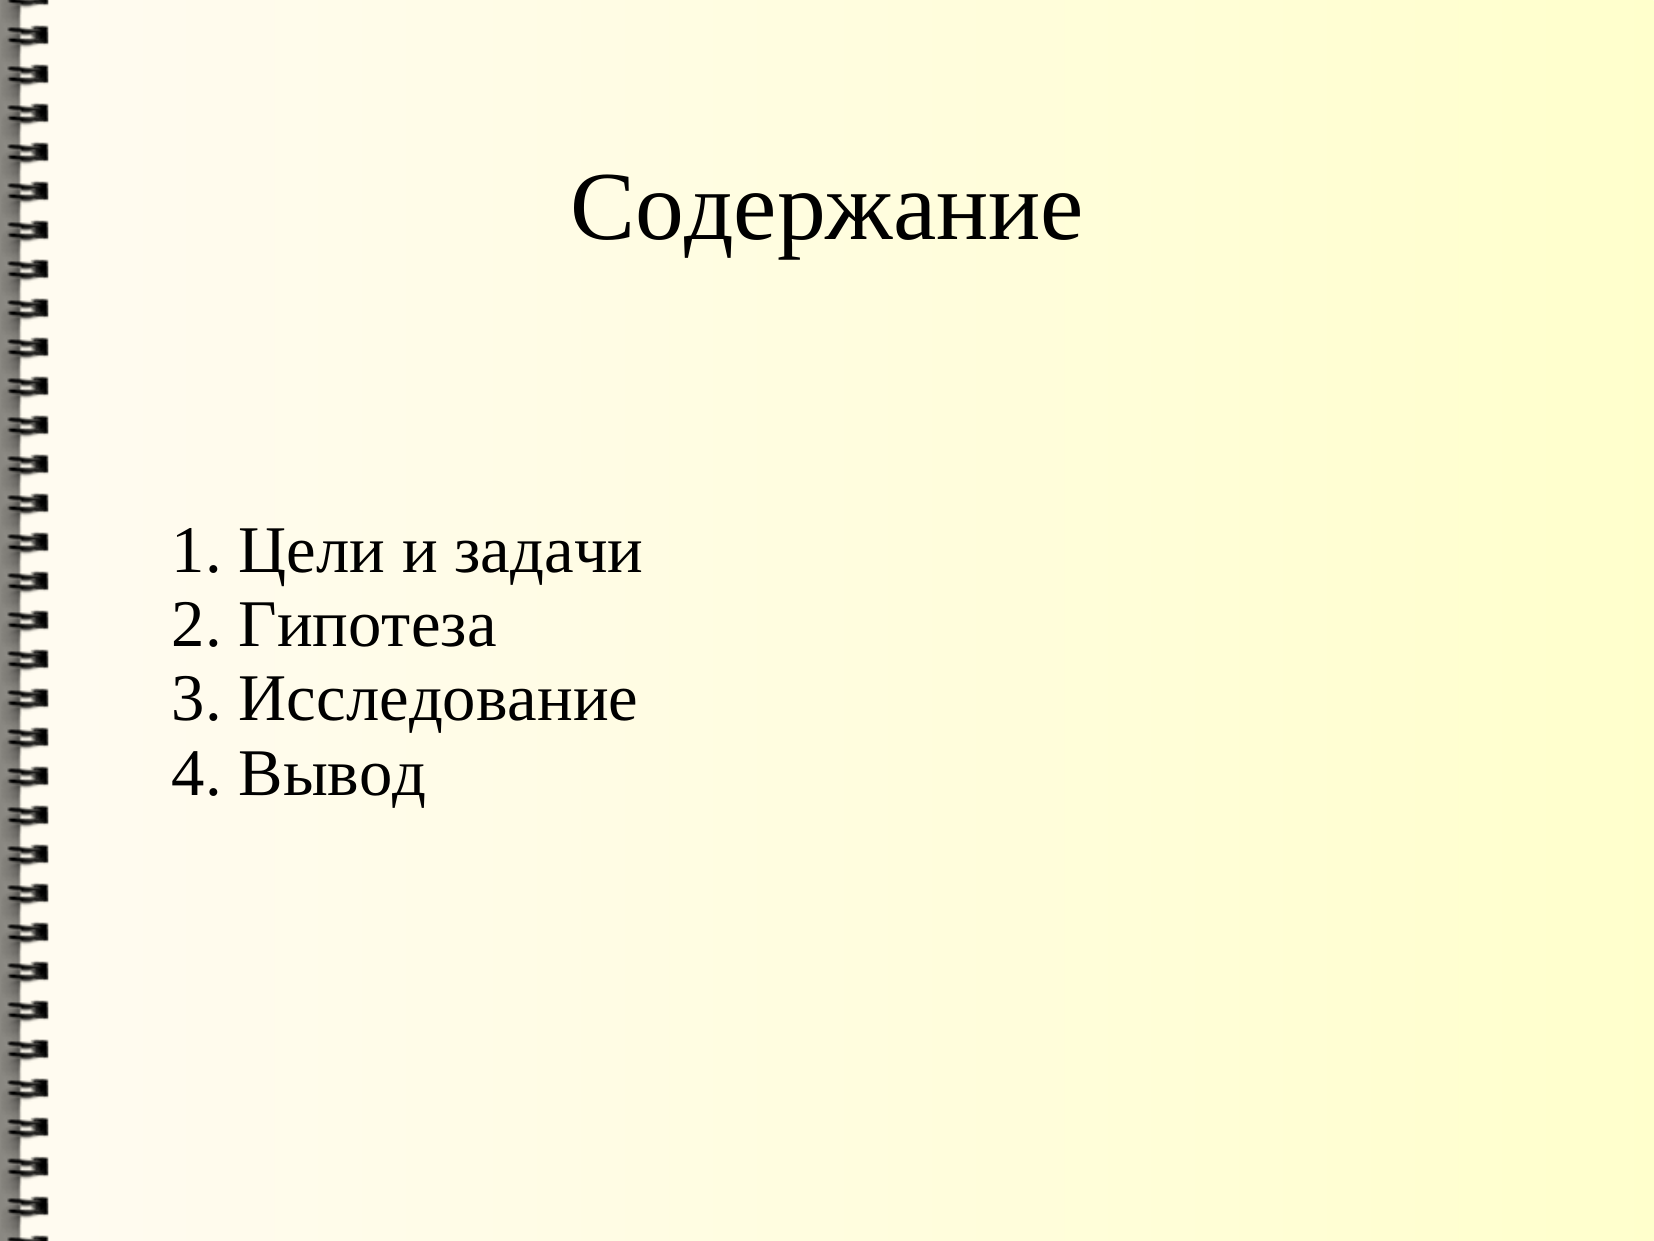

Содержание
# 1. Цели и задачи
 2. Гипотеза
 3. Исследование
 4. Вывод